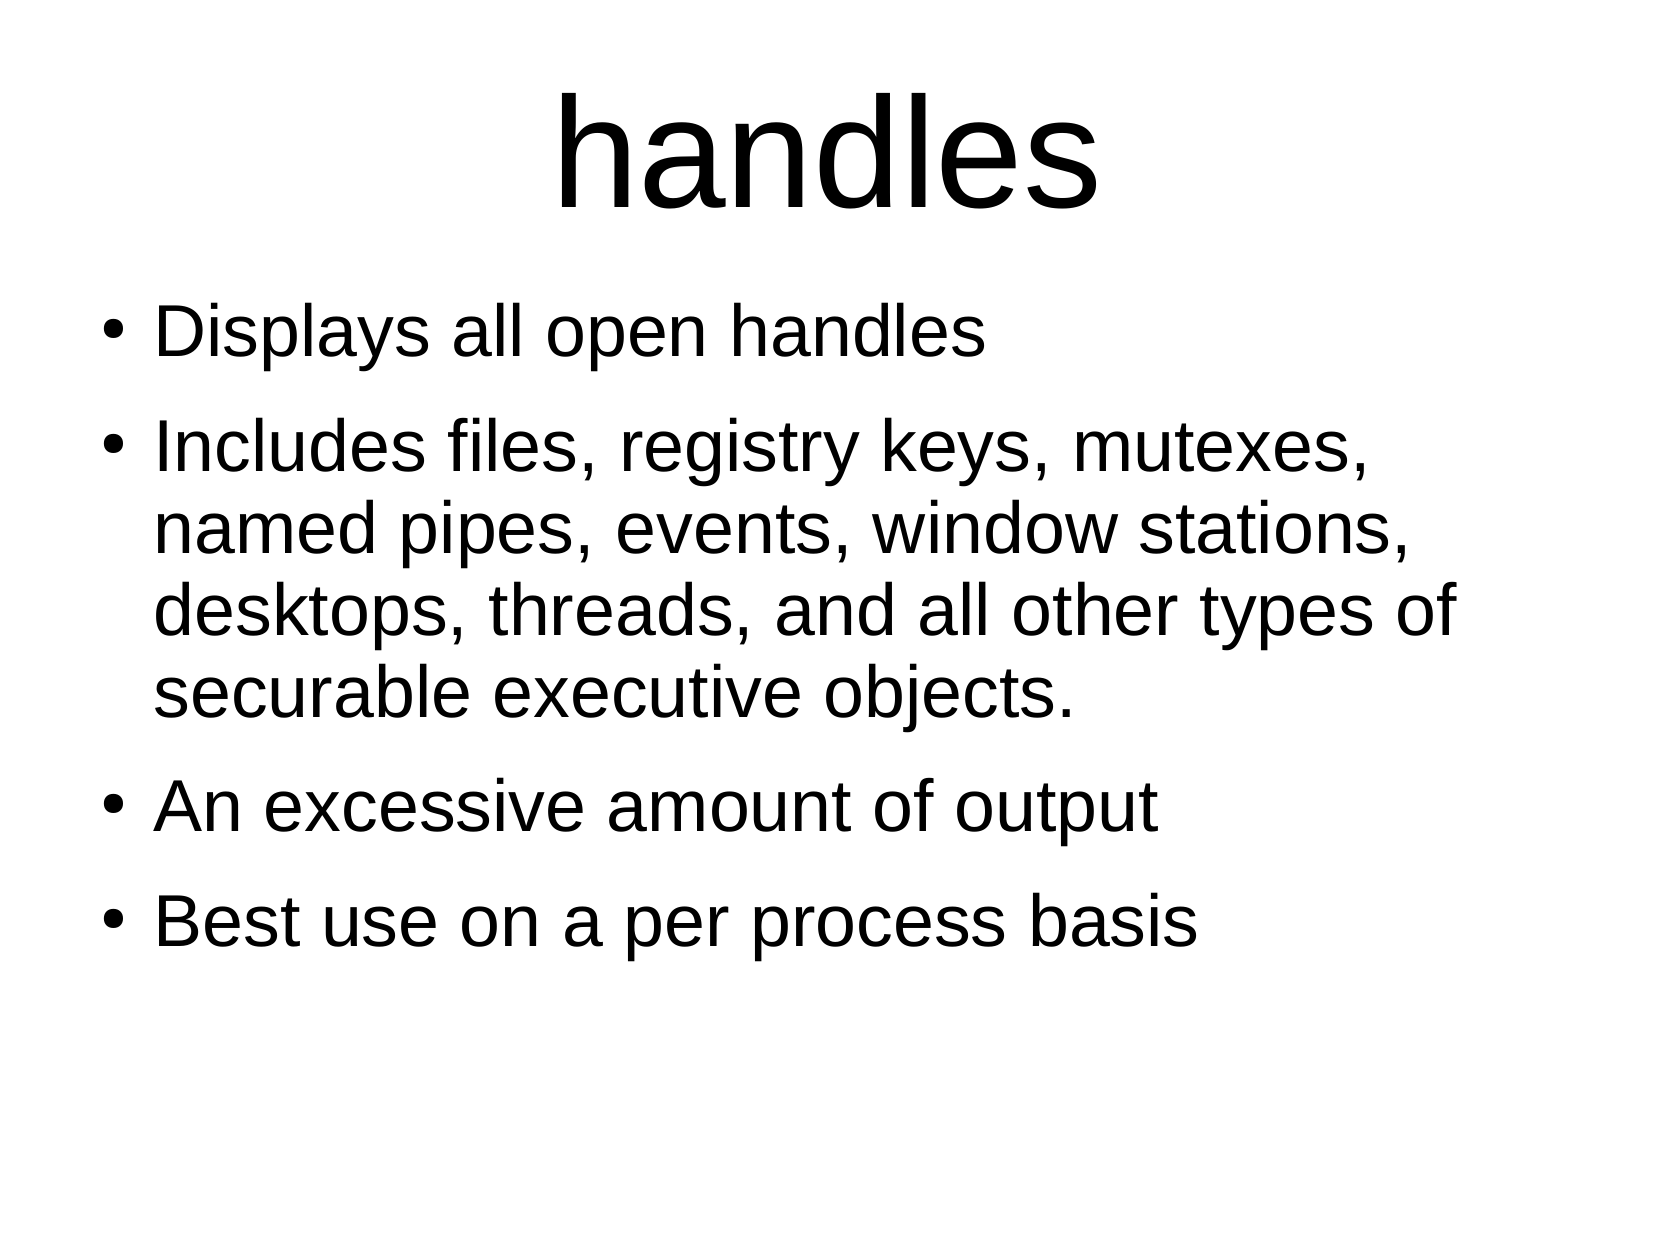

# handles
Displays all open handles
Includes files, registry keys, mutexes, named pipes, events, window stations, desktops, threads, and all other types of securable executive objects.
An excessive amount of output
Best use on a per process basis